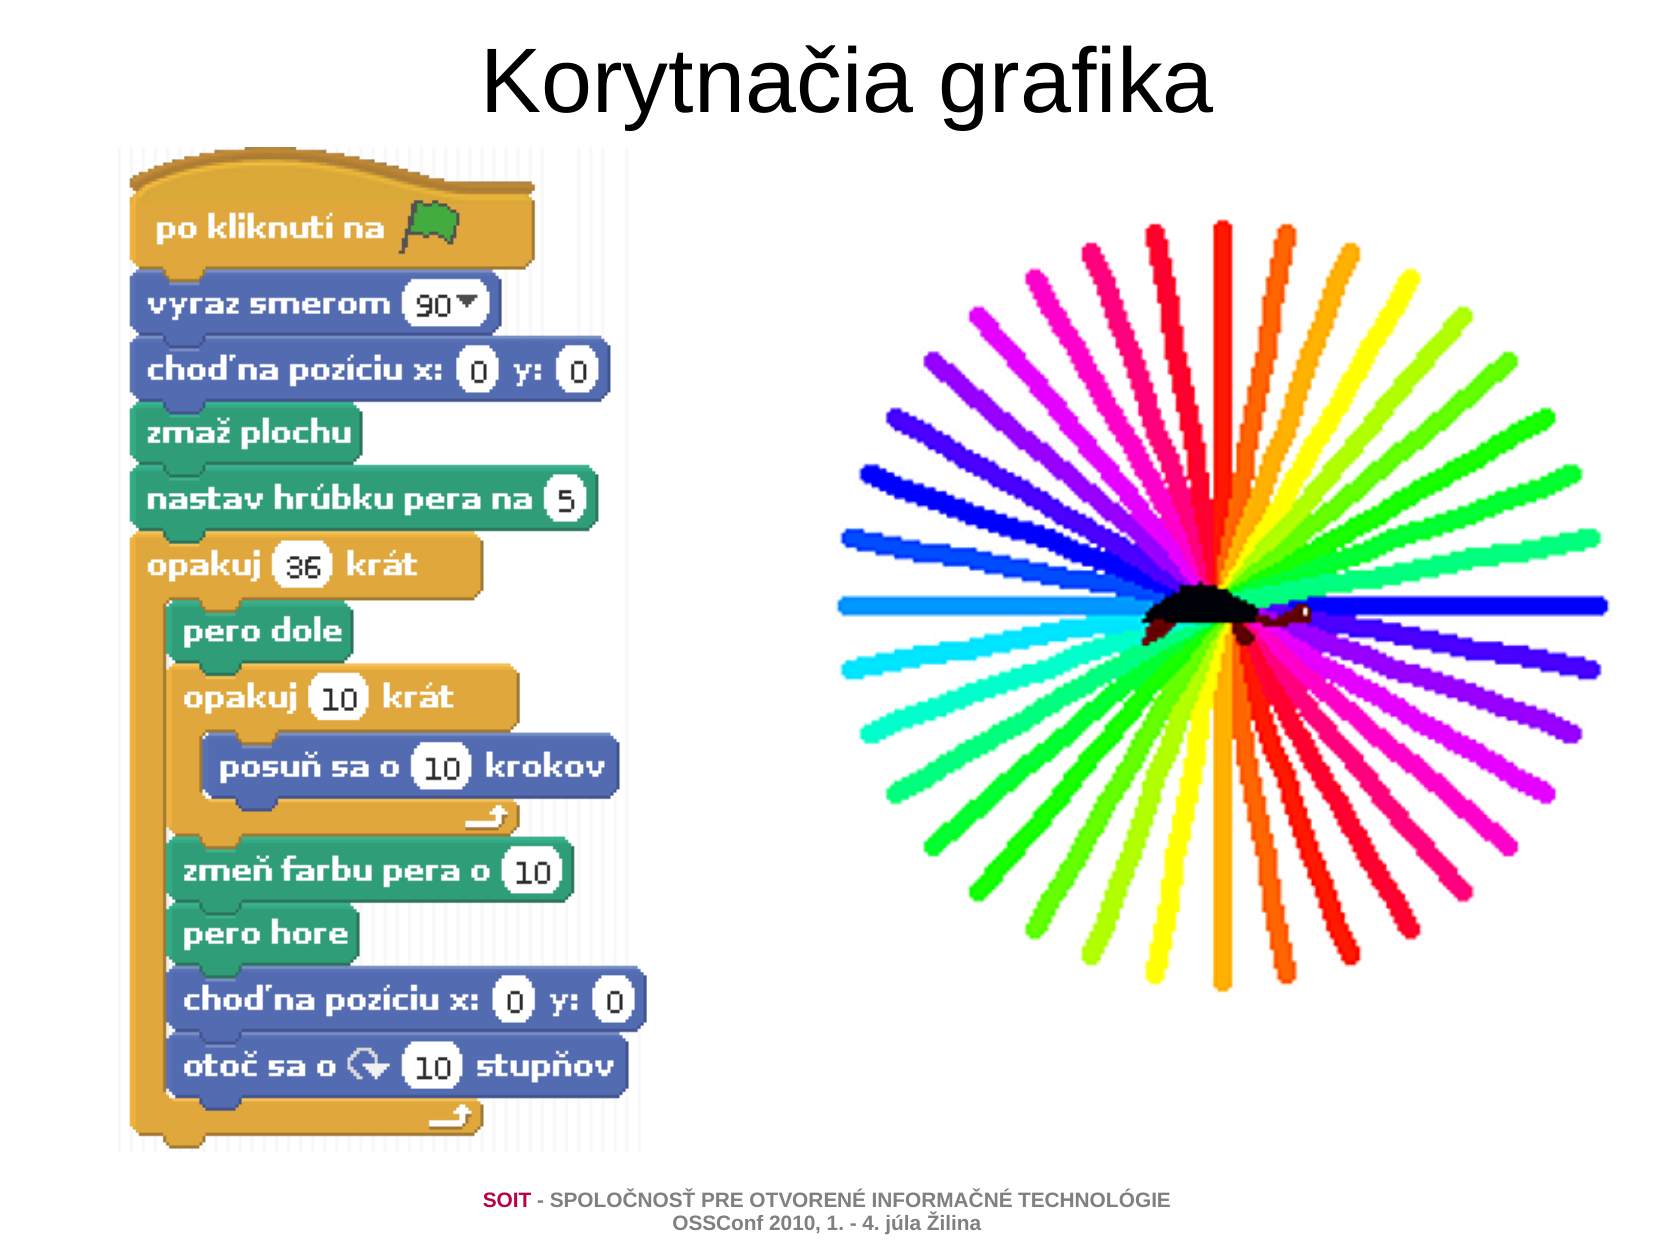

# Korytnačia grafika
SOIT - SPOLOČNOSŤ PRE OTVORENÉ INFORMAČNÉ TECHNOLÓGIE
OSSConf 2010, 1. - 4. júla Žilina